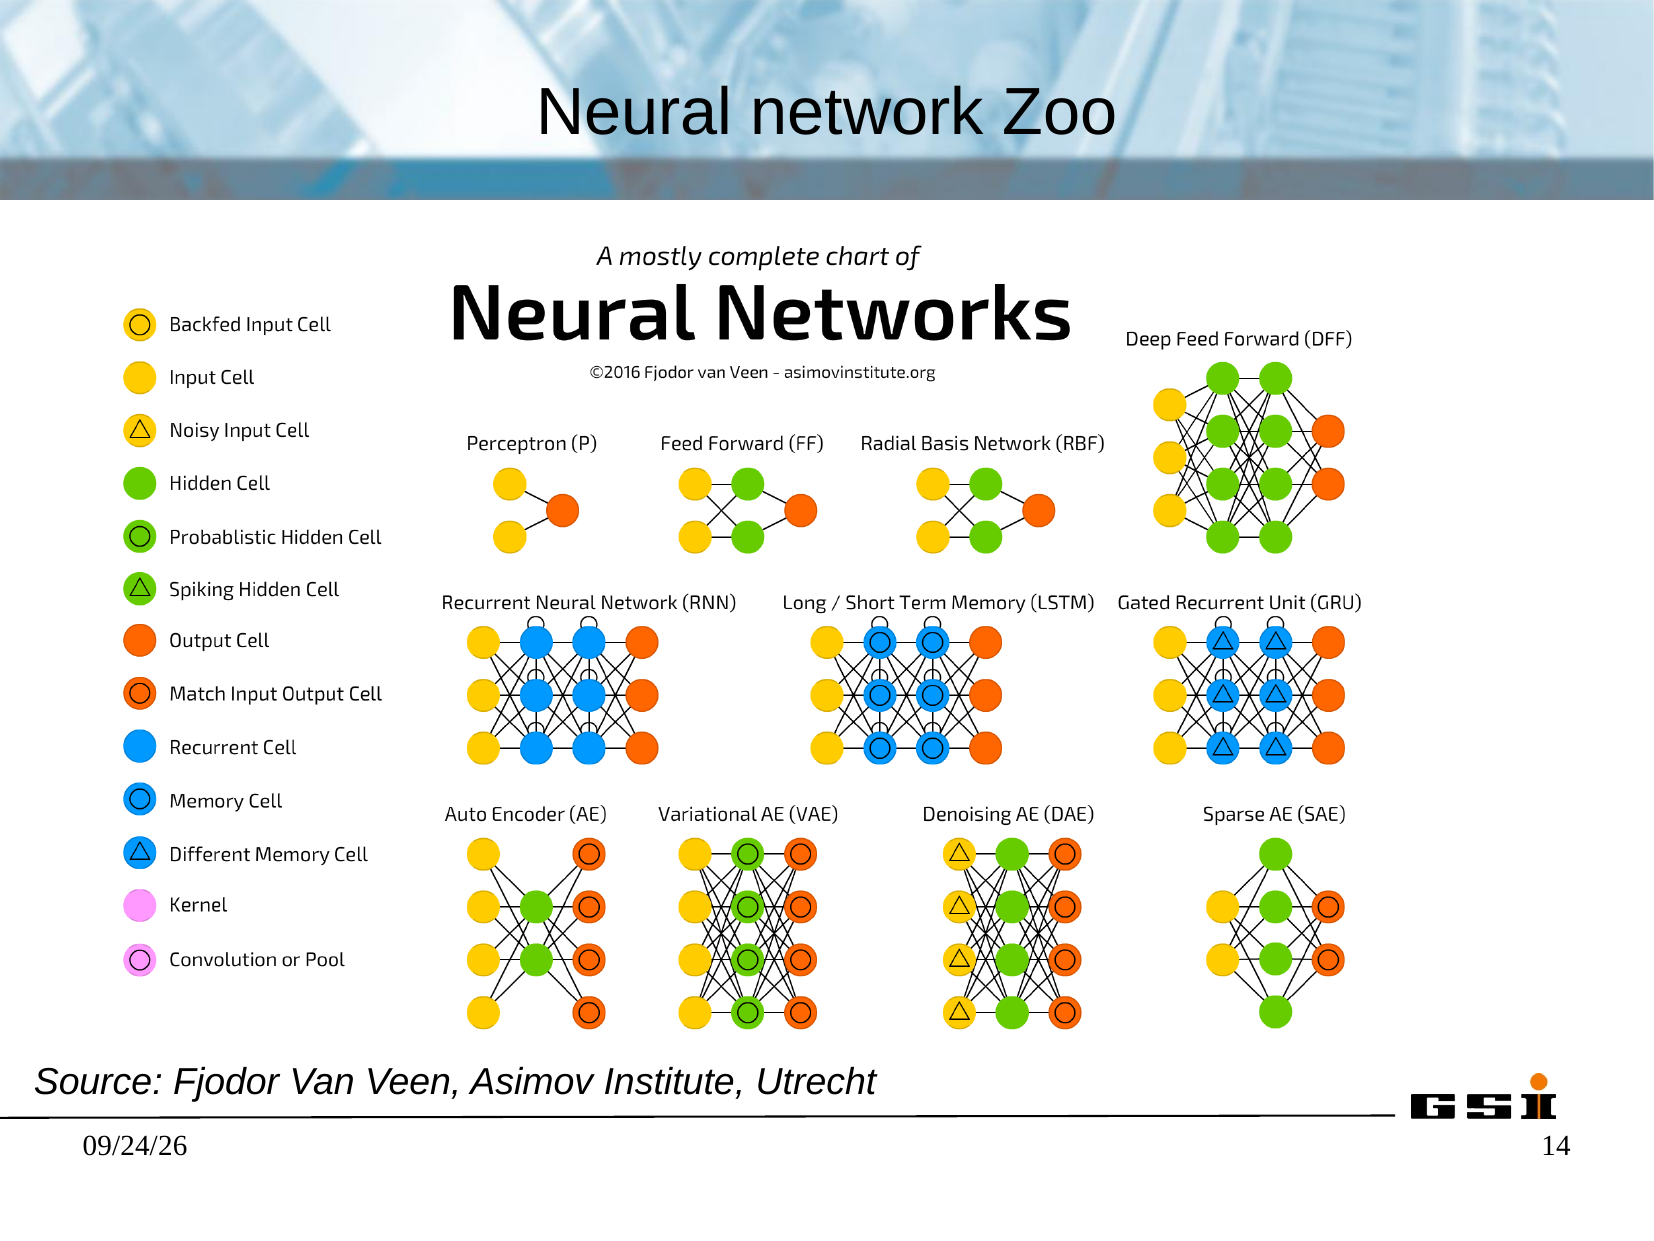

# Neural network Zoo
Source: Fjodor Van Veen, Asimov Institute, Utrecht
14